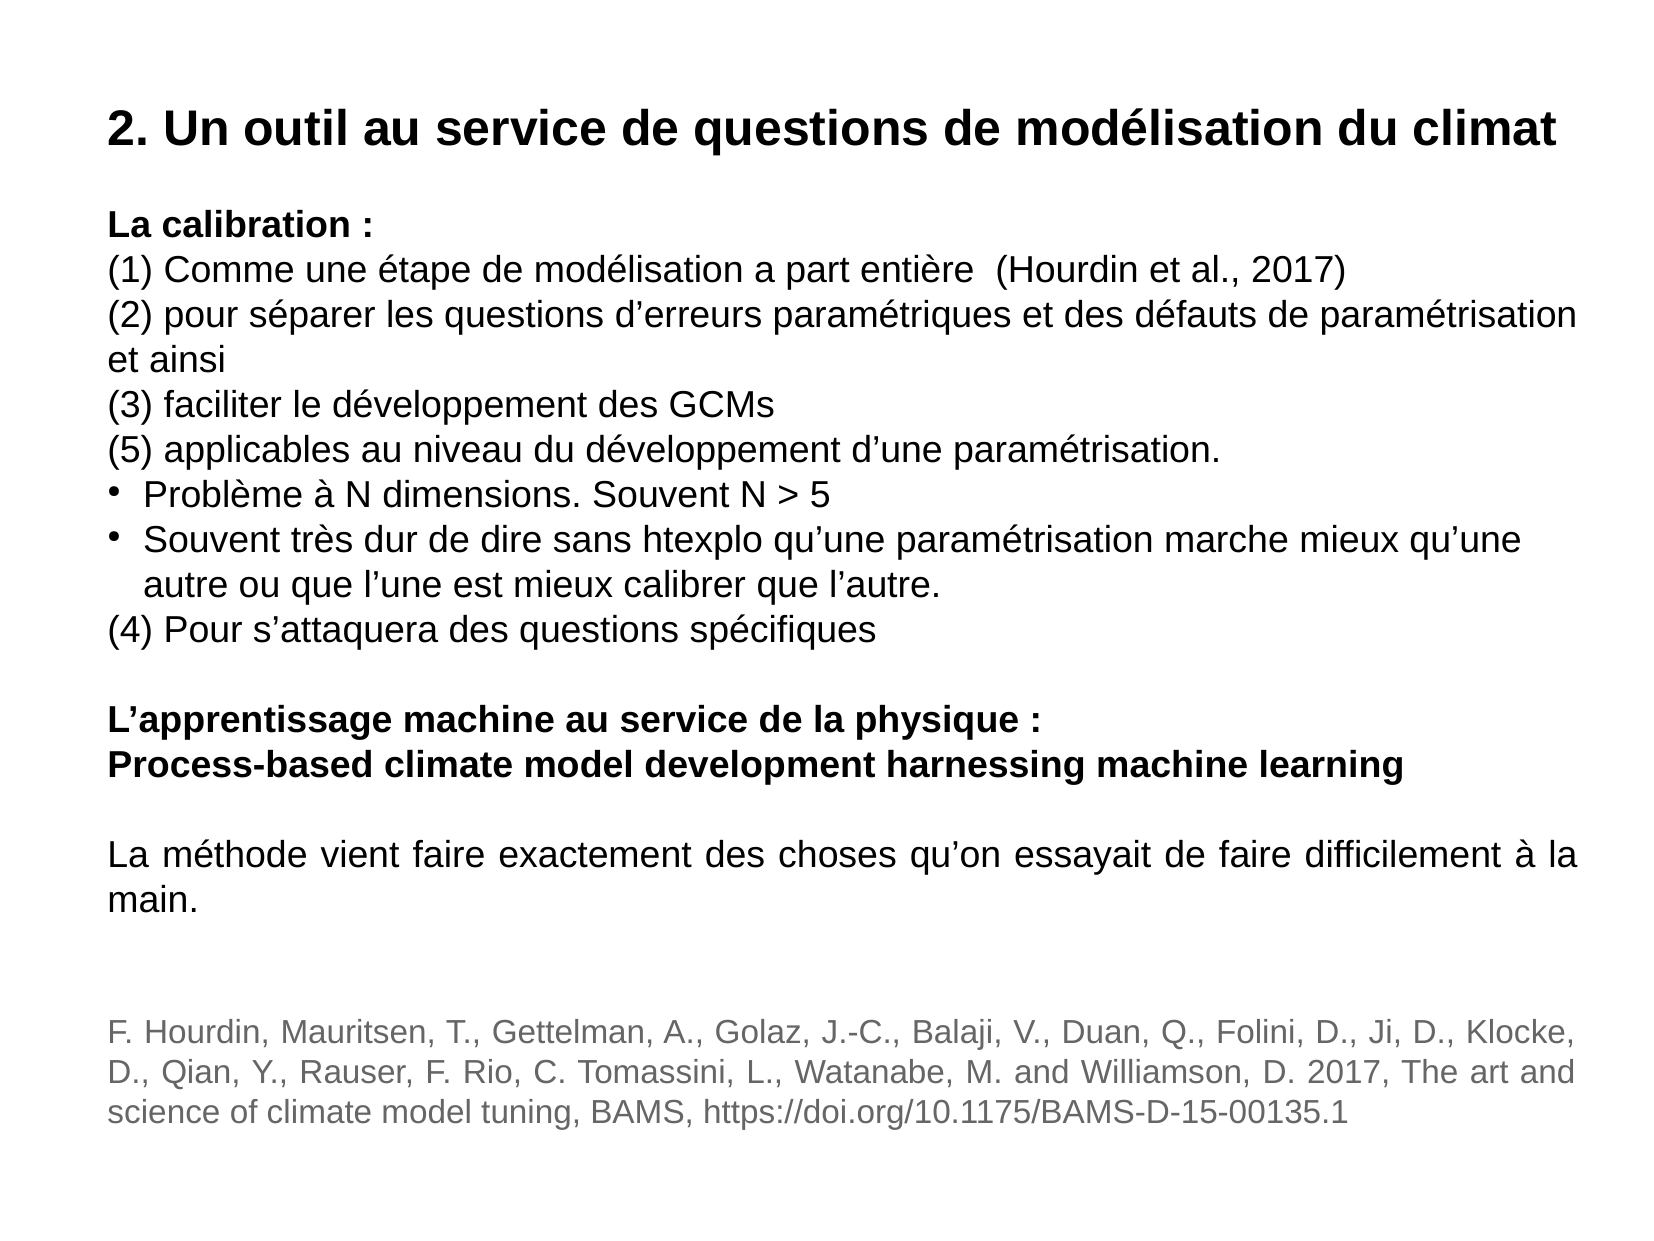

2. Un outil au service de questions de modélisation du climat
La calibration :
(1) Comme une étape de modélisation a part entière (Hourdin et al., 2017)
(2) pour séparer les questions d’erreurs paramétriques et des défauts de paramétrisation et ainsi
(3) faciliter le développement des GCMs
(5) applicables au niveau du développement d’une paramétrisation.
Problème à N dimensions. Souvent N > 5
Souvent très dur de dire sans htexplo qu’une paramétrisation marche mieux qu’une autre ou que l’une est mieux calibrer que l’autre.
(4) Pour s’attaquera des questions spécifiques
L’apprentissage machine au service de la physique :
Process-based climate model development harnessing machine learning
La méthode vient faire exactement des choses qu’on essayait de faire difficilement à la main.
F. Hourdin, Mauritsen, T., Gettelman, A., Golaz, J.-C., Balaji, V., Duan, Q., Folini, D., Ji, D., Klocke, D., Qian, Y., Rauser, F. Rio, C. Tomassini, L., Watanabe, M. and Williamson, D. 2017, The art and science of climate model tuning, BAMS, https://doi.org/10.1175/BAMS-D-15-00135.1